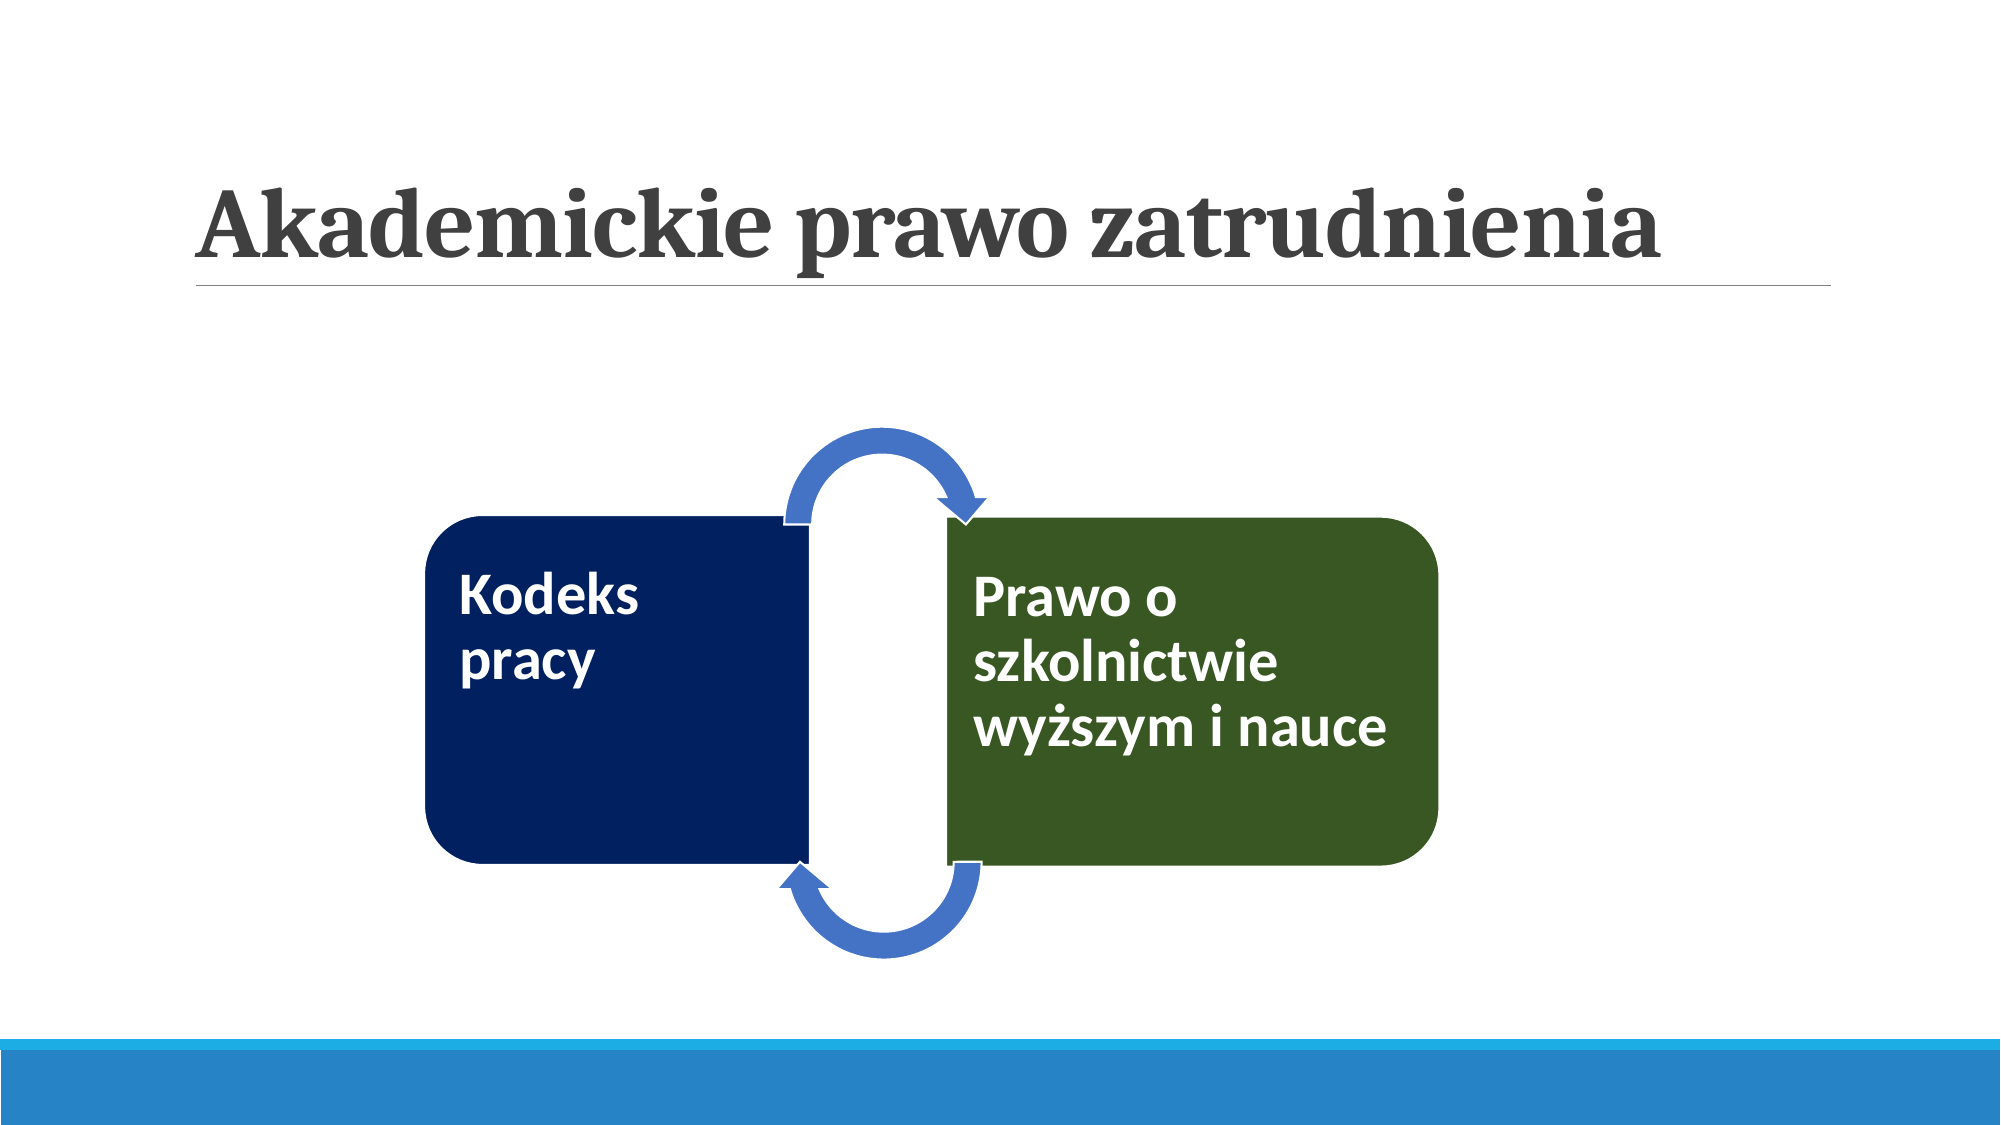

# Akademickie prawo zatrudnienia
Kodeks pracy
Prawo o szkolnictwie wyższym i nauce